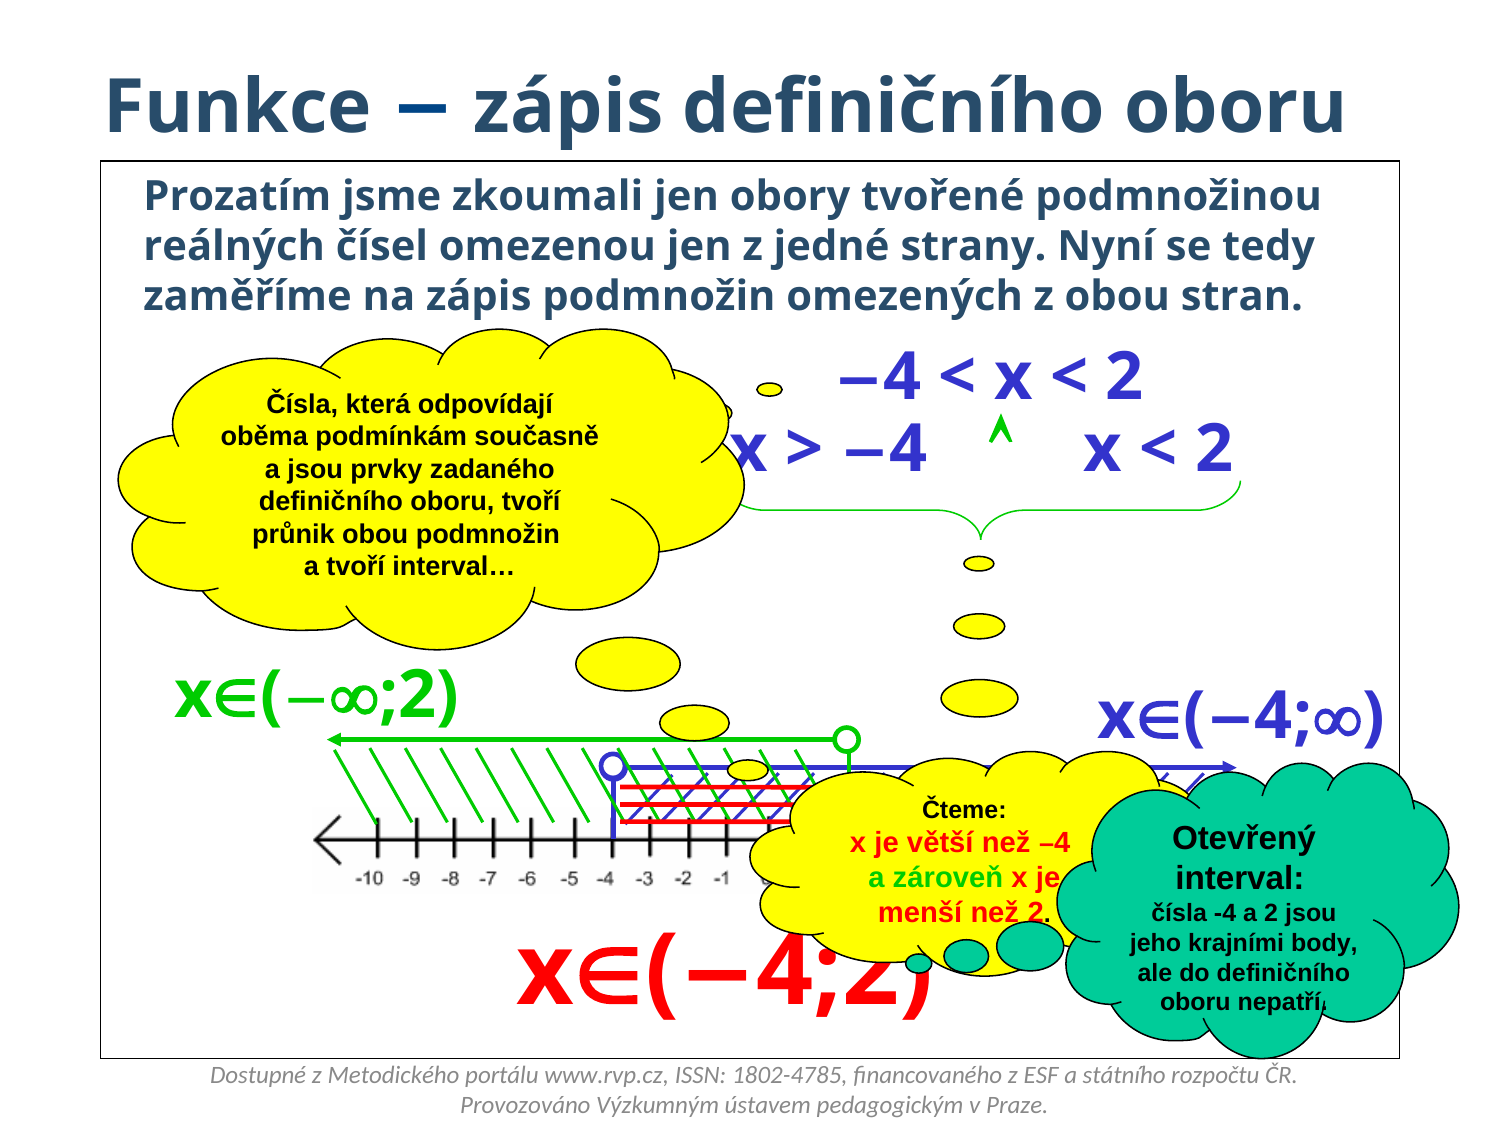

# Funkce − zápis definičního oboru
Prozatím jsme zkoumali jen obory tvořené podmnožinou reálných čísel omezenou jen z jedné strany. Nyní se tedy zaměříme na zápis podmnožin omezených z obou stran.
Čísla, která odpovídají oběma podmínkám současně a jsou prvky zadaného definičního oboru, tvoří průnik obou podmnožin
a tvoří interval…
−4 < x < 2
x > −4

x < 2
Zápis můžeme rozdělit na dva samostatné zápisy platící zároveň.
x(−;2)‏
x(−4;)‏
Čteme:
x je větší než –4
a zároveň x je menší než 2.
Otevřený interval:
čísla -4 a 2 jsou jeho krajními body, ale do definičního oboru nepatří.
x(−4;2)‏